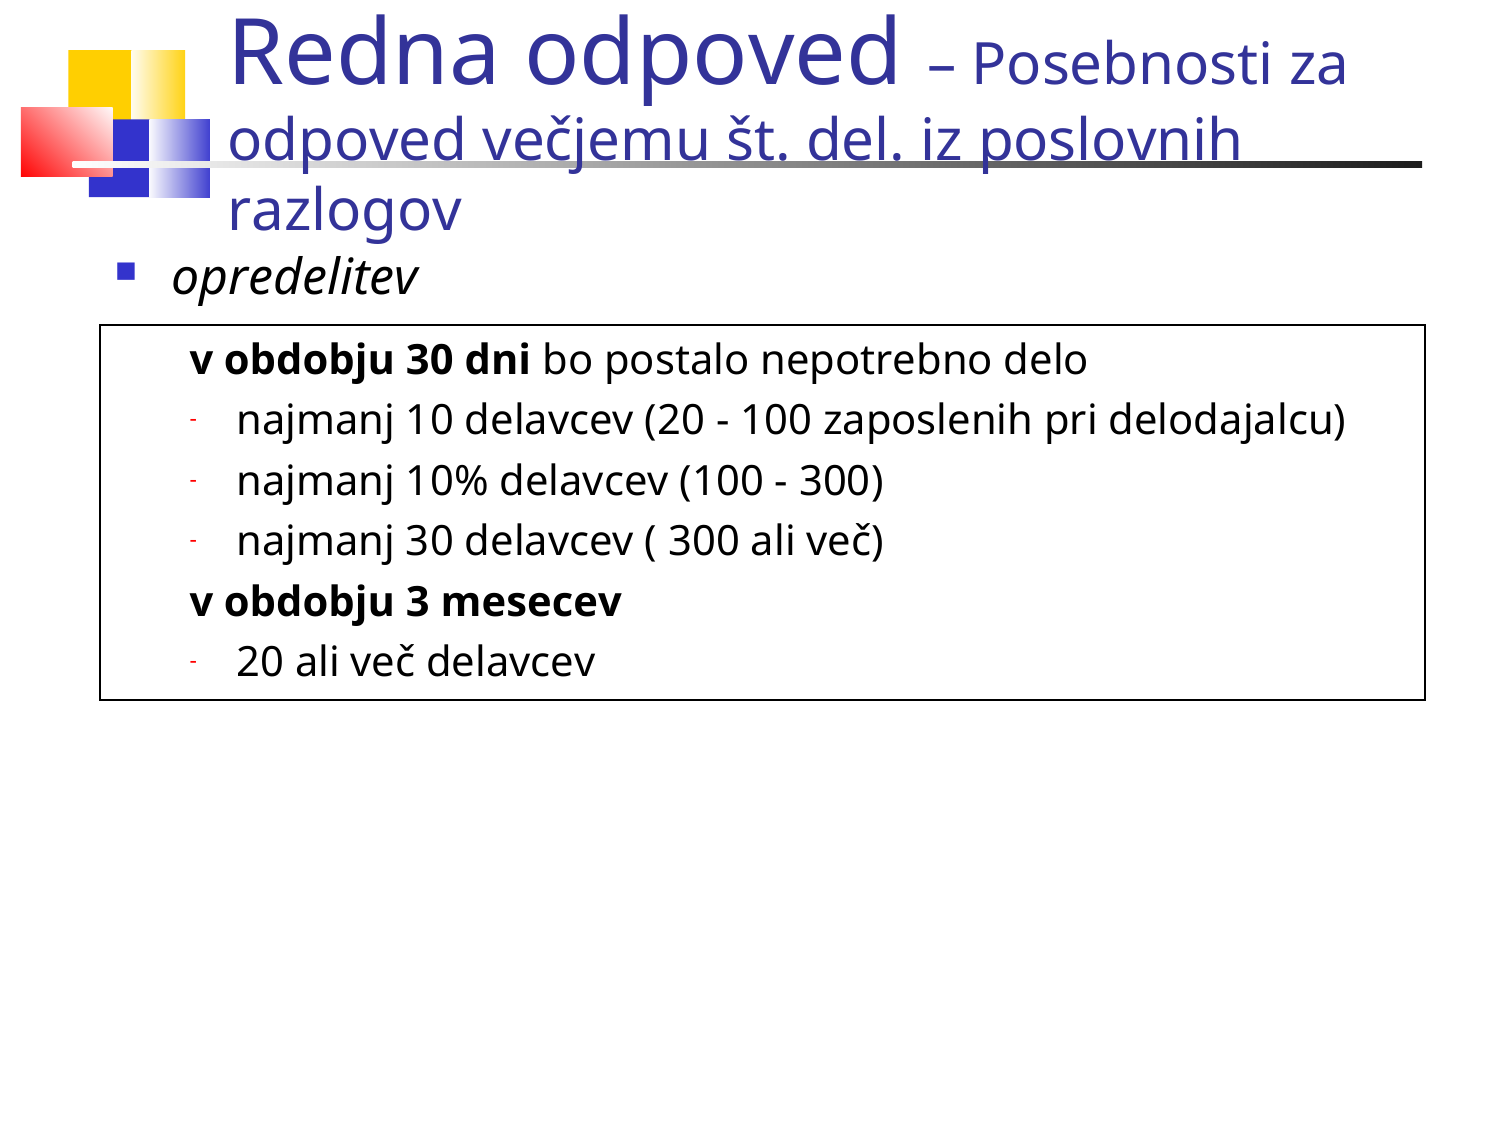

# Redna odpoved – Posebnosti za odpoved večjemu št. del. iz poslovnih razlogov
opredelitev
v obdobju 30 dni bo postalo nepotrebno delo
najmanj 10 delavcev (20 - 100 zaposlenih pri delodajalcu)
najmanj 10% delavcev (100 - 300)
najmanj 30 delavcev ( 300 ali več)
v obdobju 3 mesecev
20 ali več delavcev